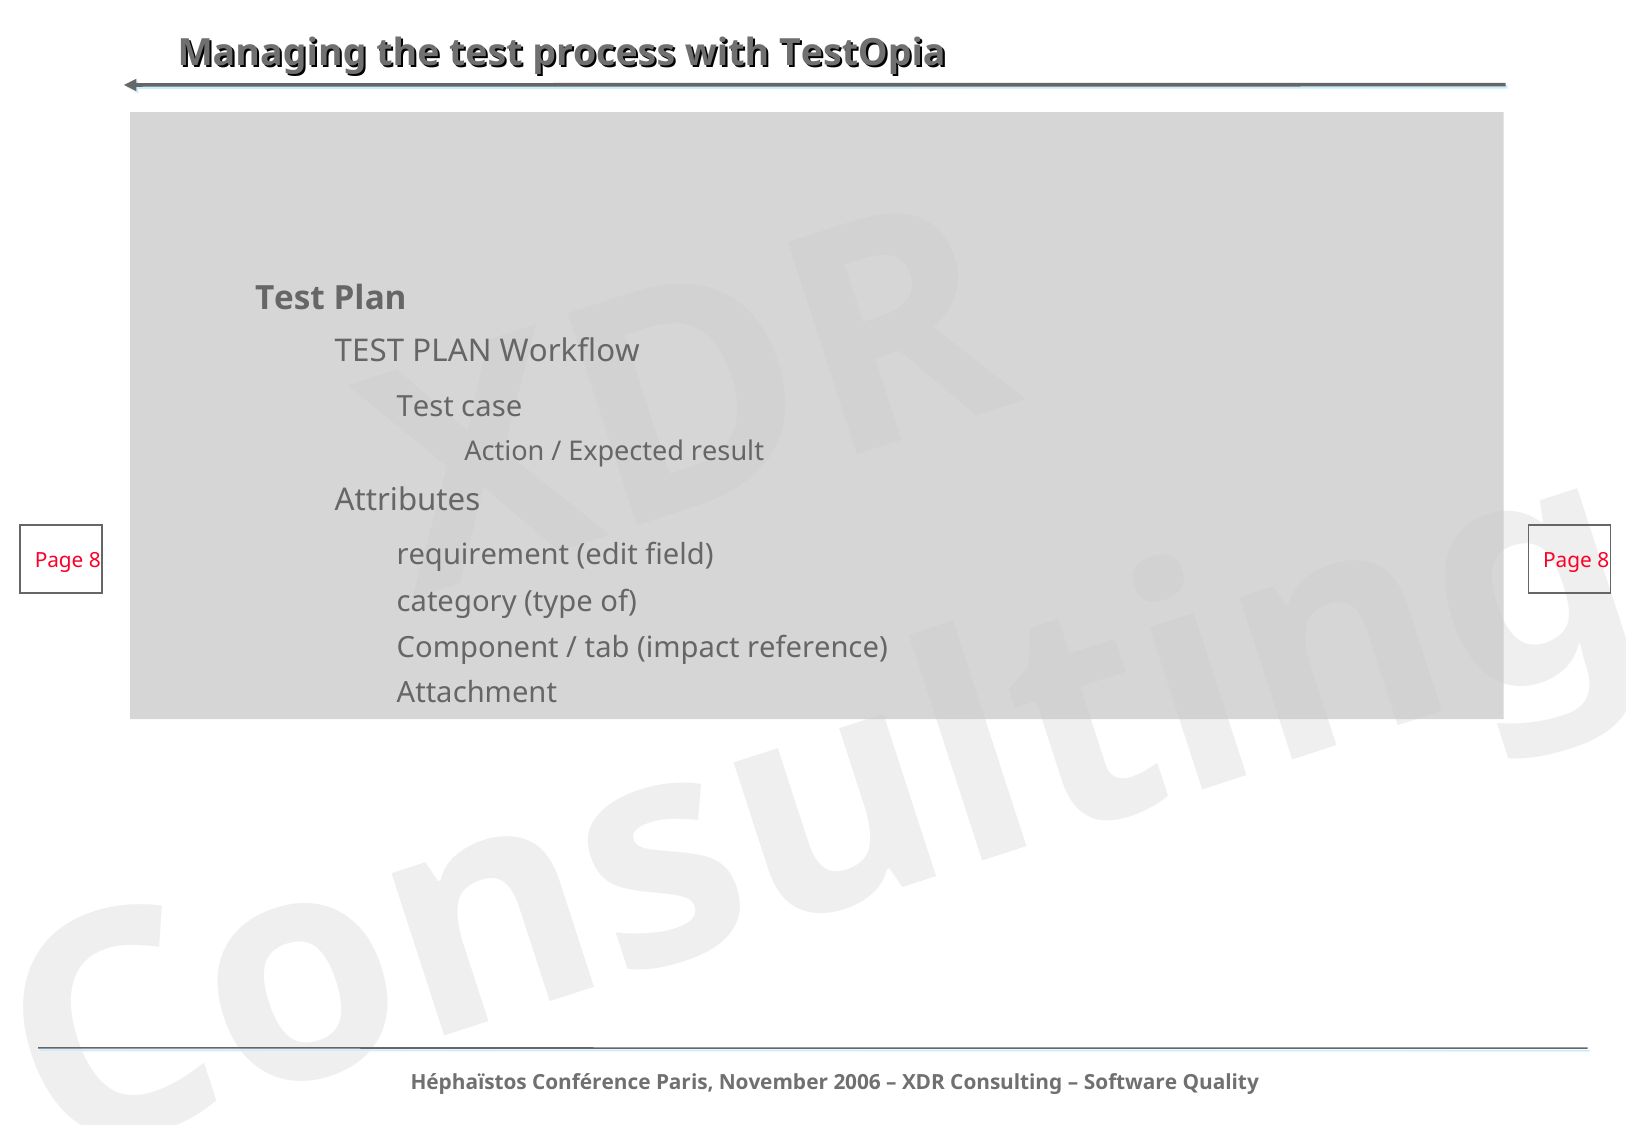

Managing the test process with TestOpia
# Test Plan
TEST PLAN Workflow
Test case
 Action / Expected result
Attributes
requirement (edit field)
category (type of)
Component / tab (impact reference)
Attachment